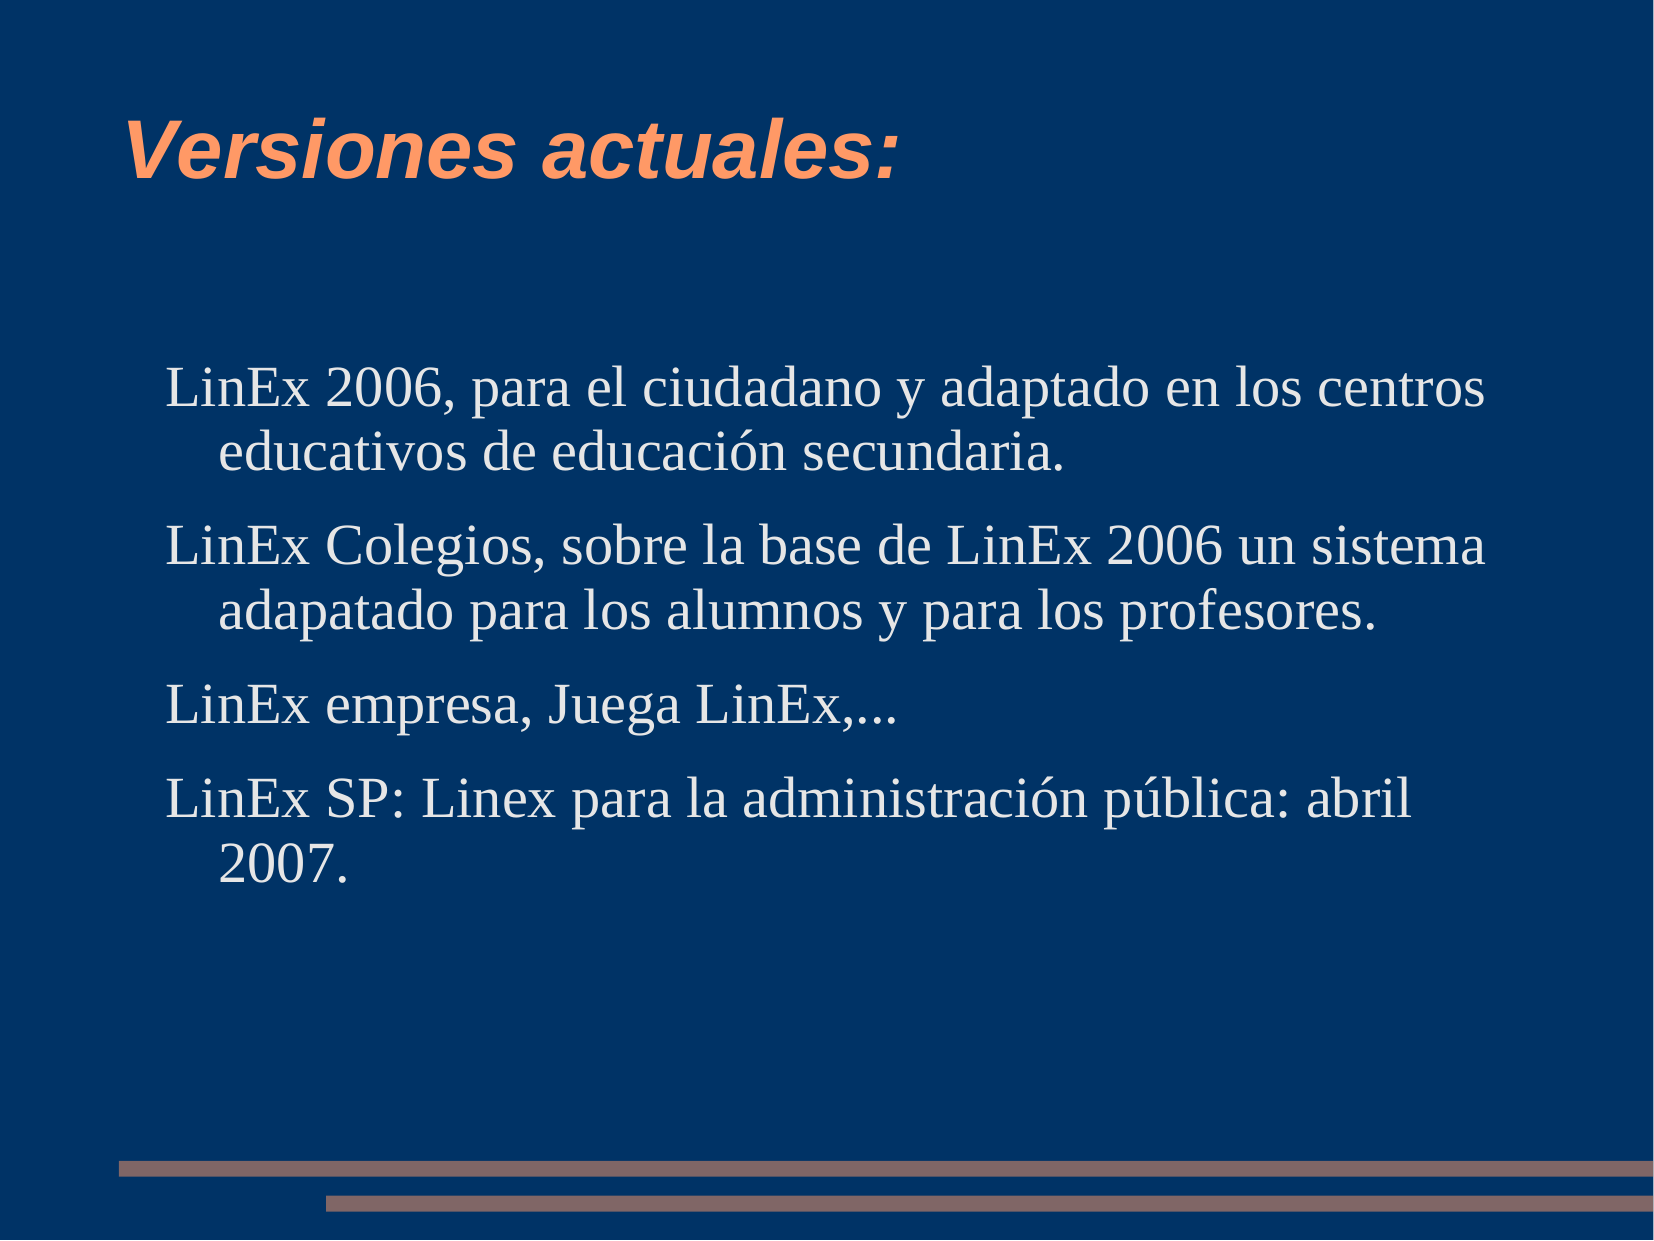

# Versiones actuales:
LinEx 2006, para el ciudadano y adaptado en los centros educativos de educación secundaria.
LinEx Colegios, sobre la base de LinEx 2006 un sistema adapatado para los alumnos y para los profesores.
LinEx empresa, Juega LinEx,...
LinEx SP: Linex para la administración pública: abril 2007.